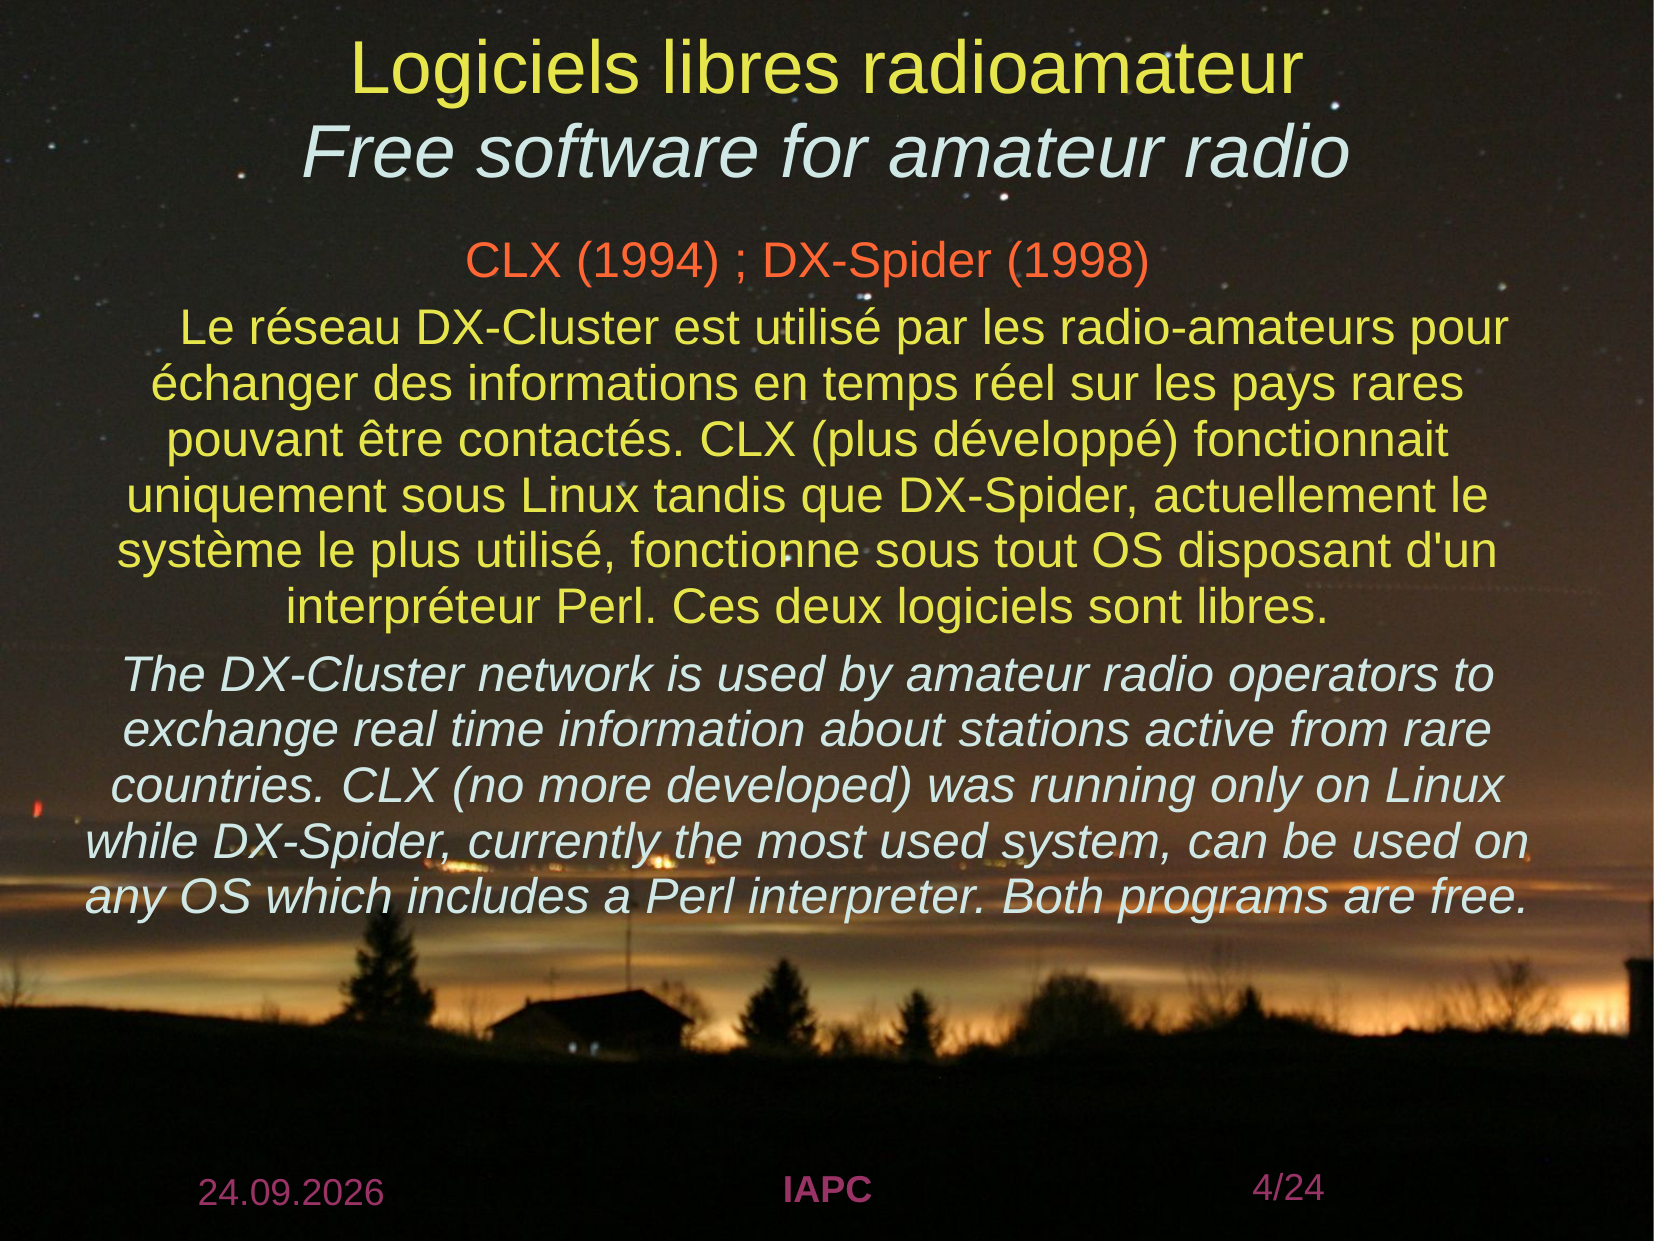

# Logiciels libres radioamateur Free software for amateur radio
CLX (1994) ; DX-Spider (1998)
	Le réseau DX-Cluster est utilisé par les radio-amateurs pour échanger des informations en temps réel sur les pays rares pouvant être contactés. CLX (plus développé) fonctionnait uniquement sous Linux tandis que DX-Spider, actuellement le système le plus utilisé, fonctionne sous tout OS disposant d'un interpréteur Perl. Ces deux logiciels sont libres.
The DX-Cluster network is used by amateur radio operators to exchange real time information about stations active from rare countries. CLX (no more developed) was running only on Linux while DX-Spider, currently the most used system, can be used on any OS which includes a Perl interpreter. Both programs are free.